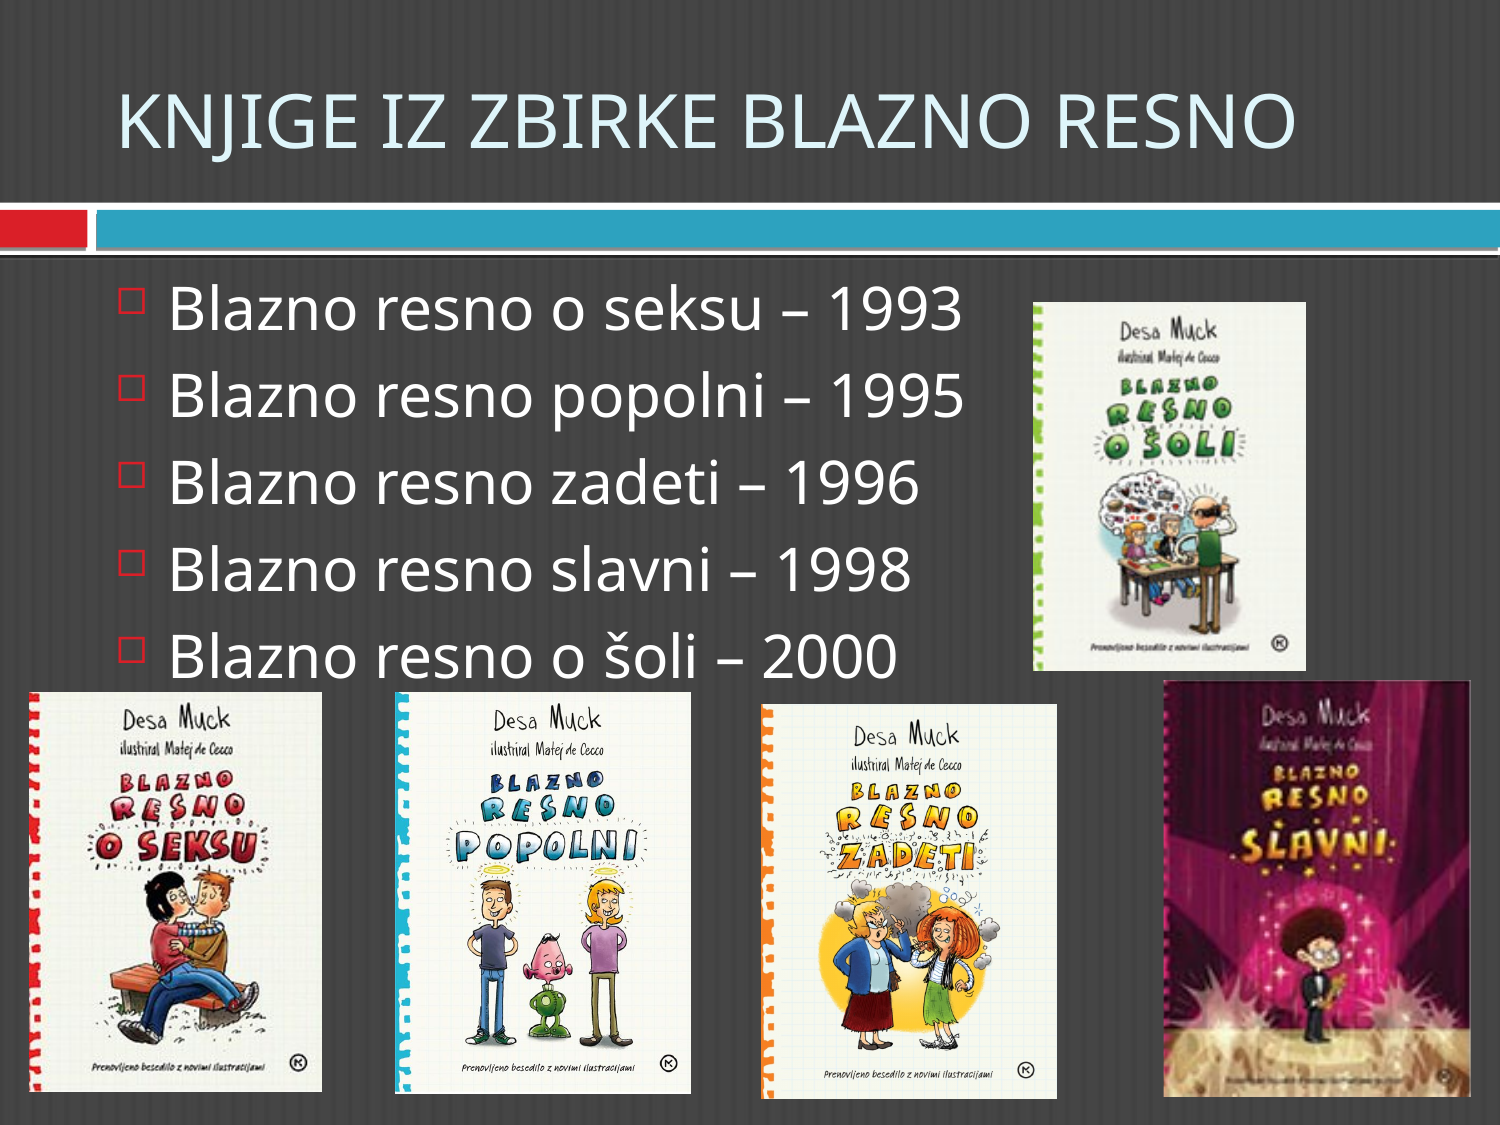

# KNJIGE IZ ZBIRKE BLAZNO RESNO
Blazno resno o seksu – 1993
Blazno resno popolni – 1995
Blazno resno zadeti – 1996
Blazno resno slavni – 1998
Blazno resno o šoli – 2000